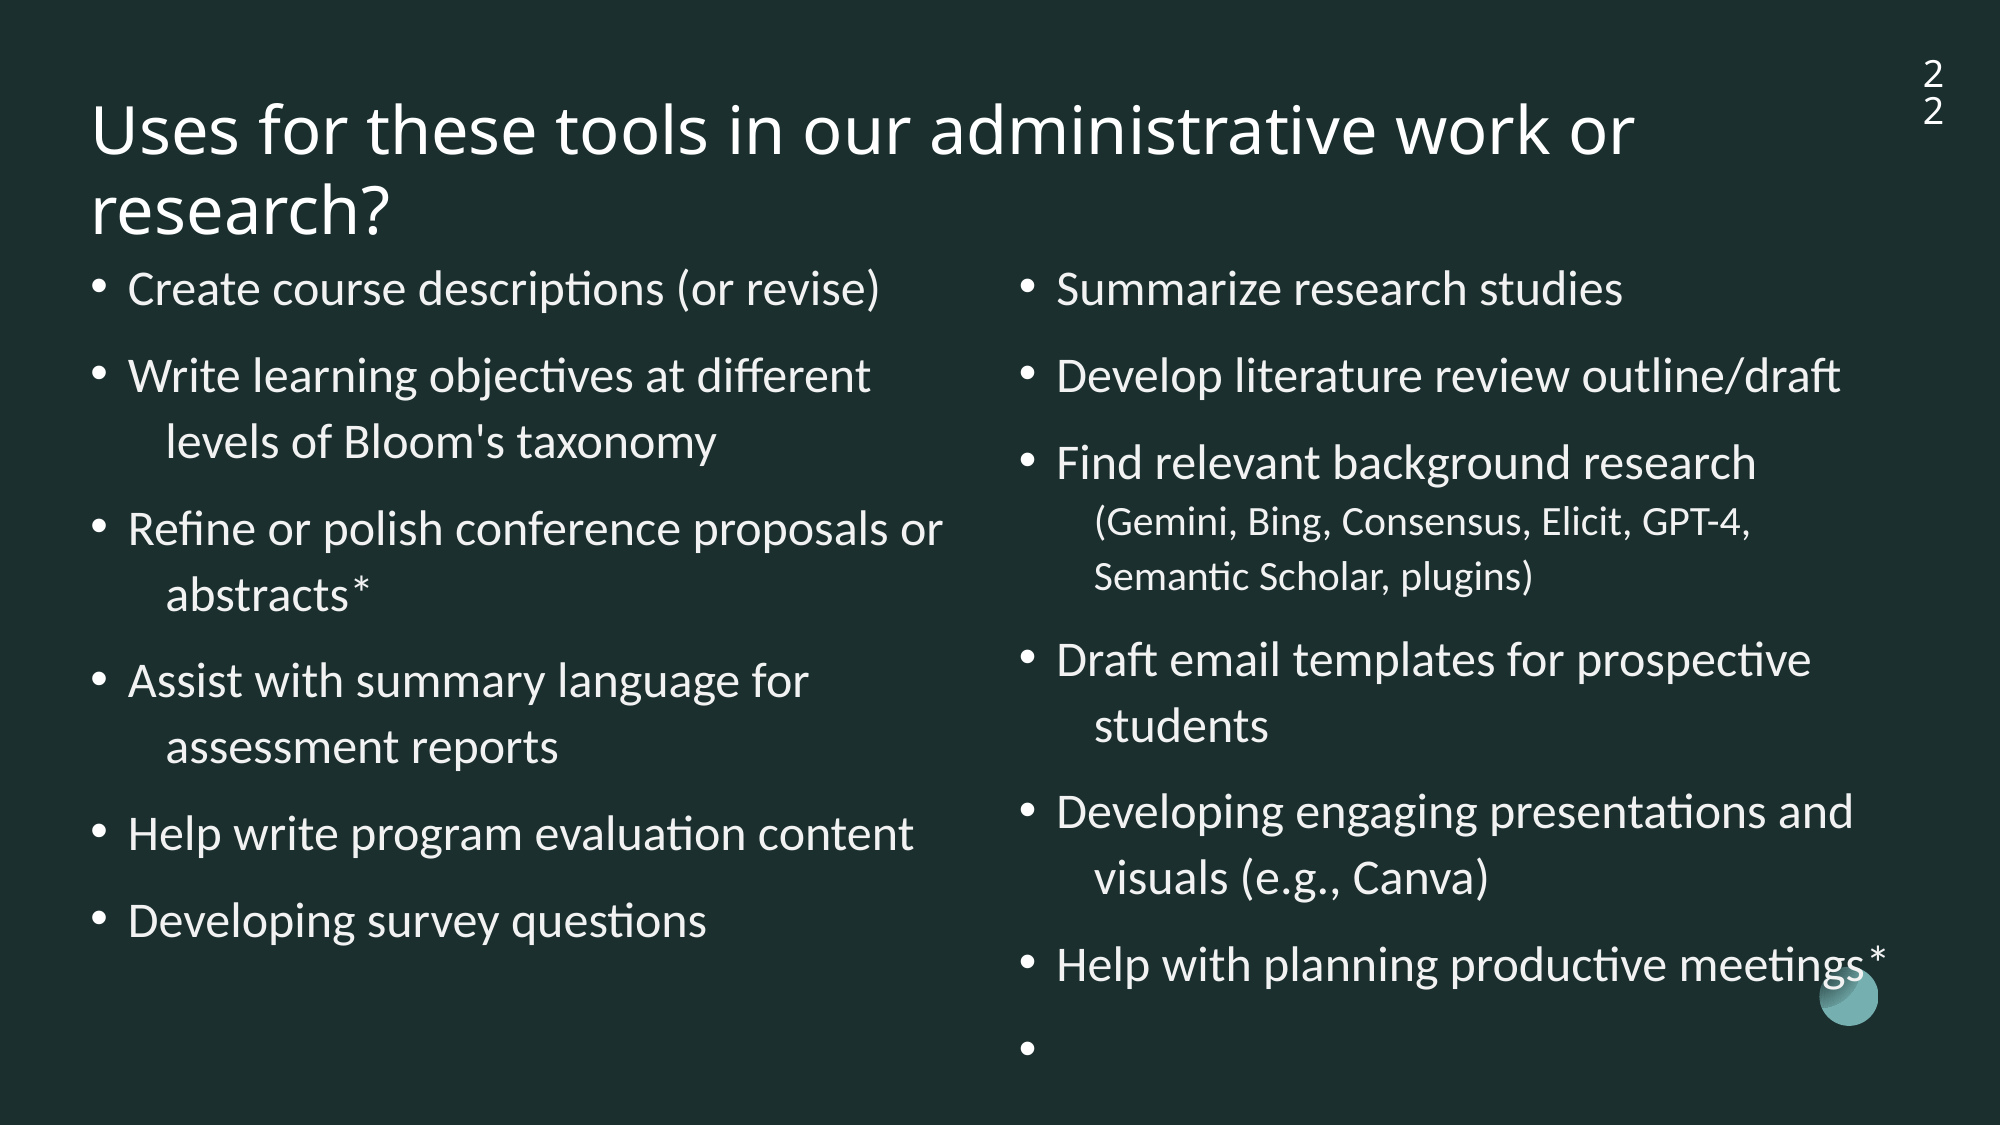

# Uses for these tools in our administrative work or research?
Create course descriptions (or revise)
Write learning objectives at different levels of Bloom's taxonomy
Refine or polish conference proposals or abstracts*
Assist with summary language for assessment reports
Help write program evaluation content
Developing survey questions
Summarize research studies
Develop literature review outline/draft
Find relevant background research (Gemini, Bing, Consensus, Elicit, GPT-4, Semantic Scholar, plugins)
Draft email templates for prospective students
Developing engaging presentations and visuals (e.g., Canva)
Help with planning productive meetings*